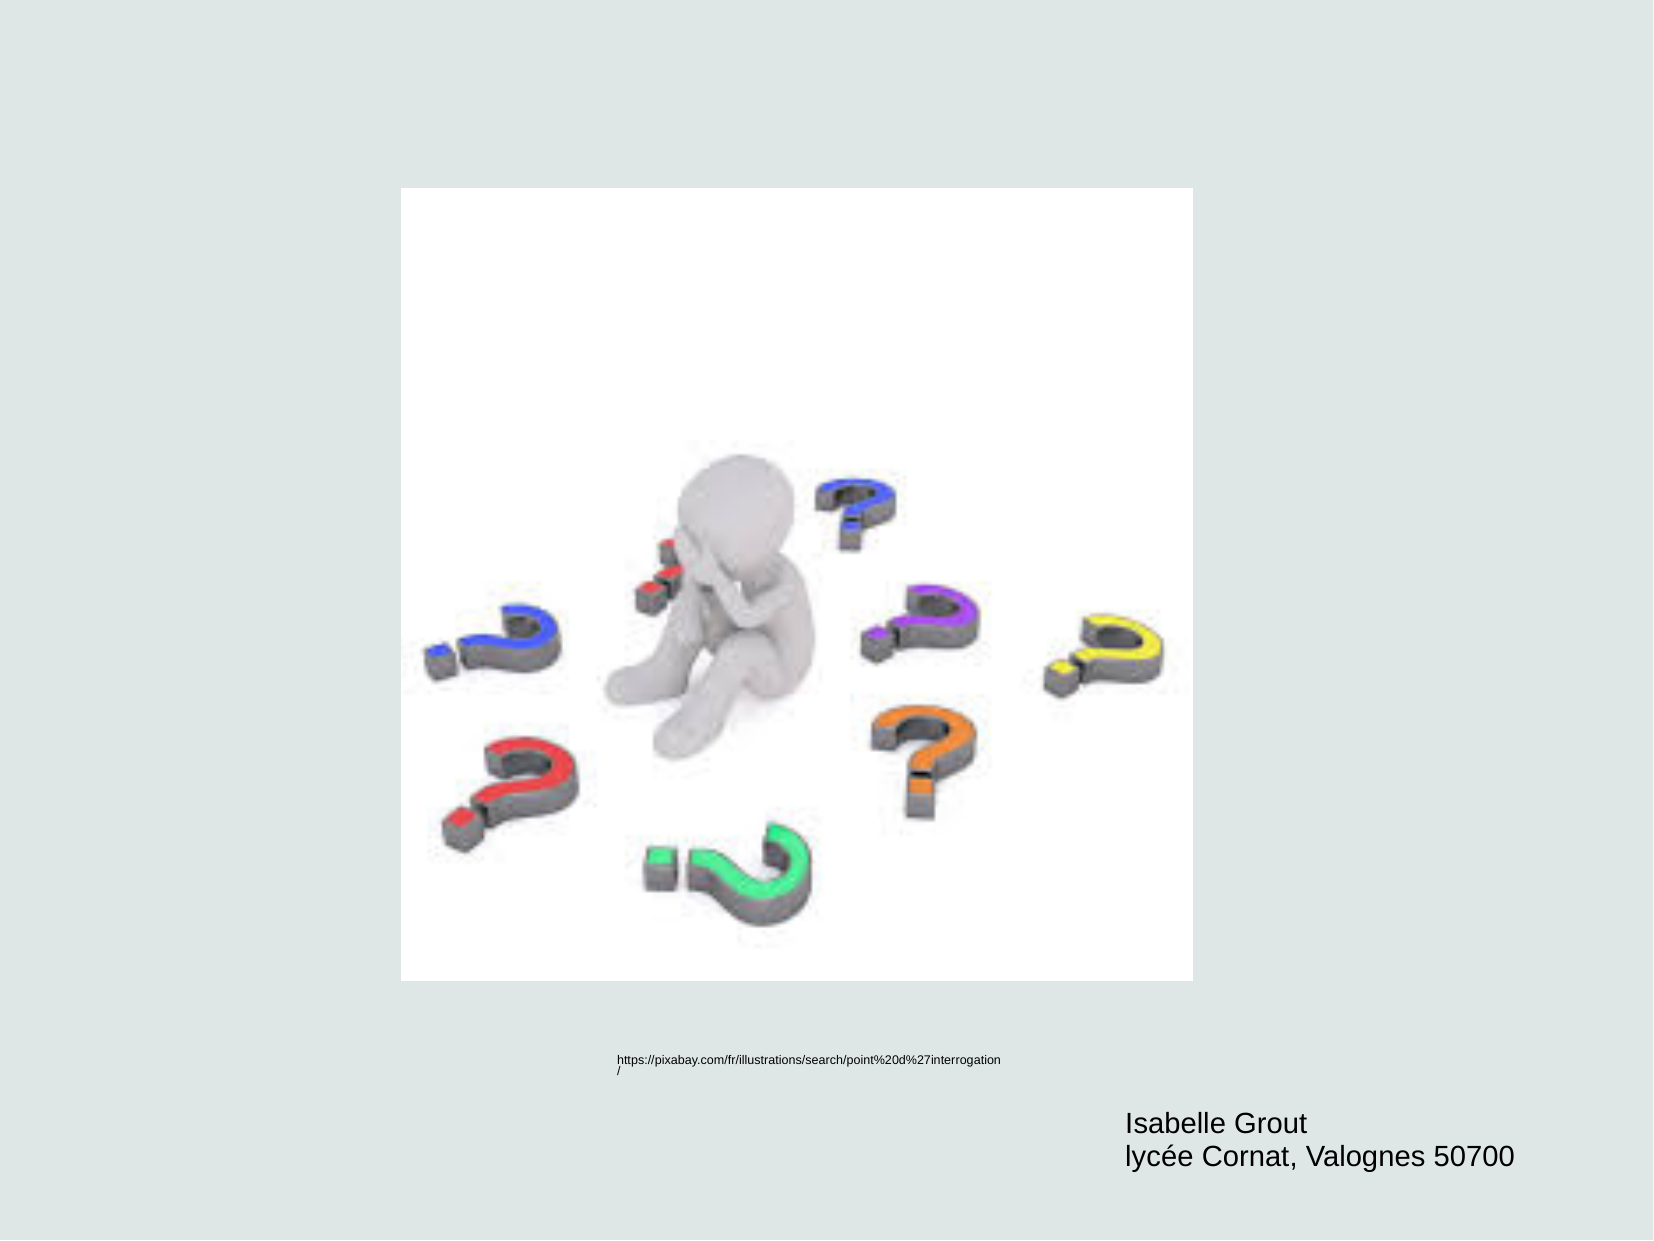

https://pixabay.com/fr/illustrations/search/point%20d%27interrogation/
 Isabelle Grout
 lycée Cornat, Valognes 50700